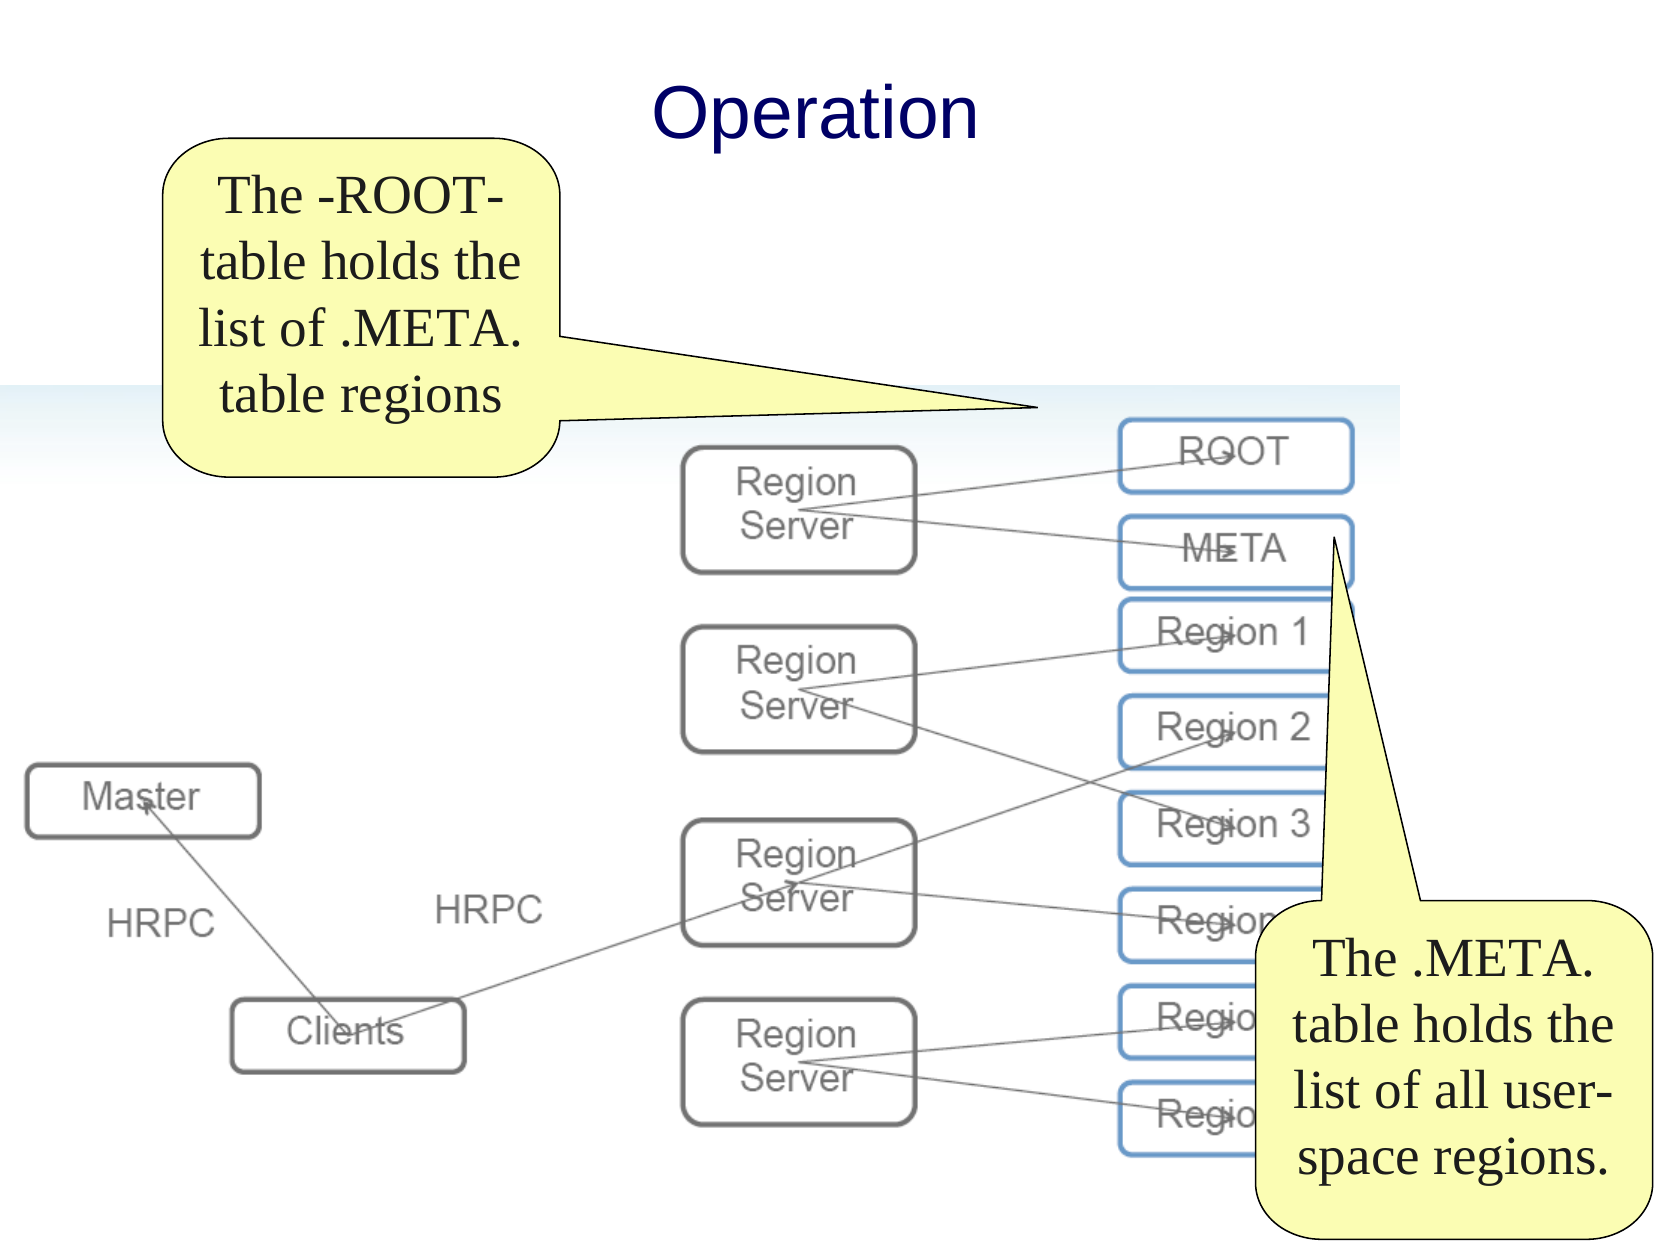

# Operation
The -ROOT- table holds the list of .META. table regions
The .META. table holds the list of all user-space regions.